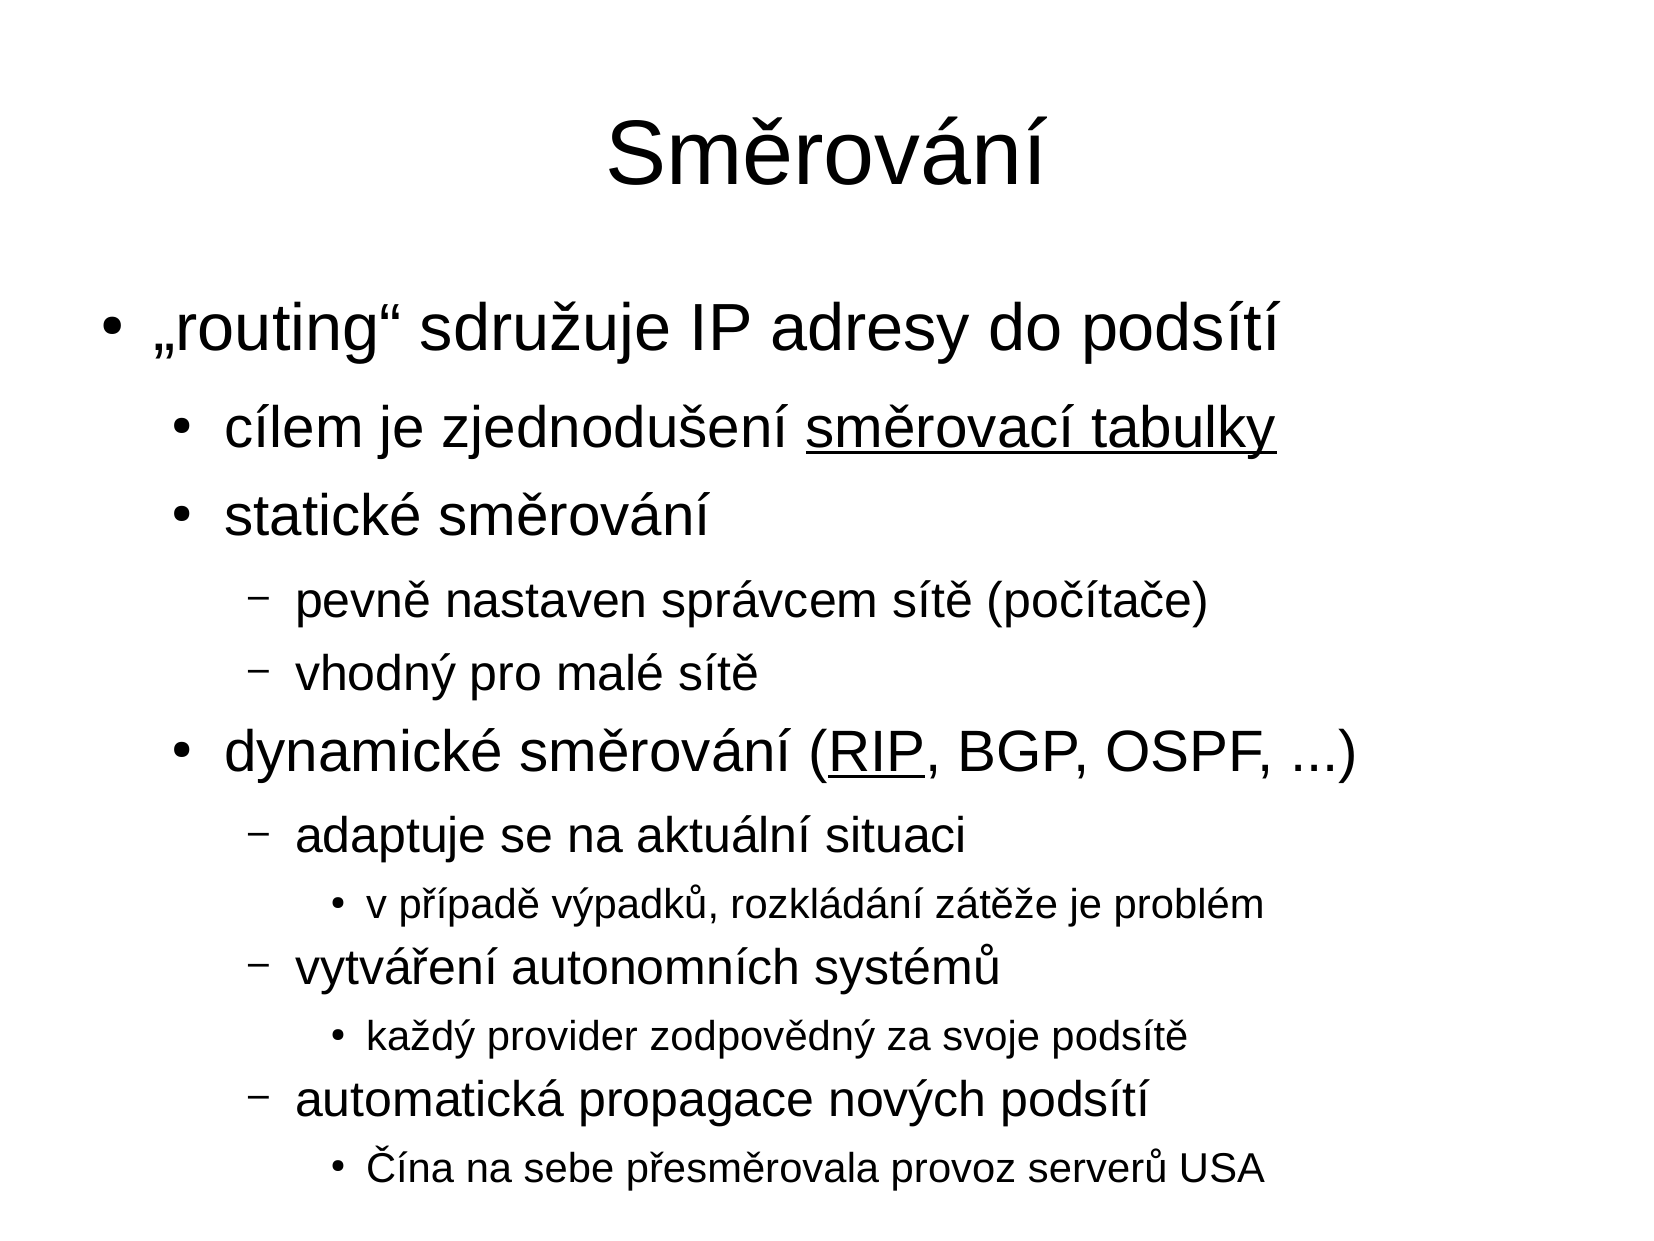

# Směrování
„routing“ sdružuje IP adresy do podsítí
cílem je zjednodušení směrovací tabulky
statické směrování
pevně nastaven správcem sítě (počítače)
vhodný pro malé sítě
dynamické směrování (RIP, BGP, OSPF, ...)
adaptuje se na aktuální situaci
v případě výpadků, rozkládání zátěže je problém
vytváření autonomních systémů
každý provider zodpovědný za svoje podsítě
automatická propagace nových podsítí
Čína na sebe přesměrovala provoz serverů USA